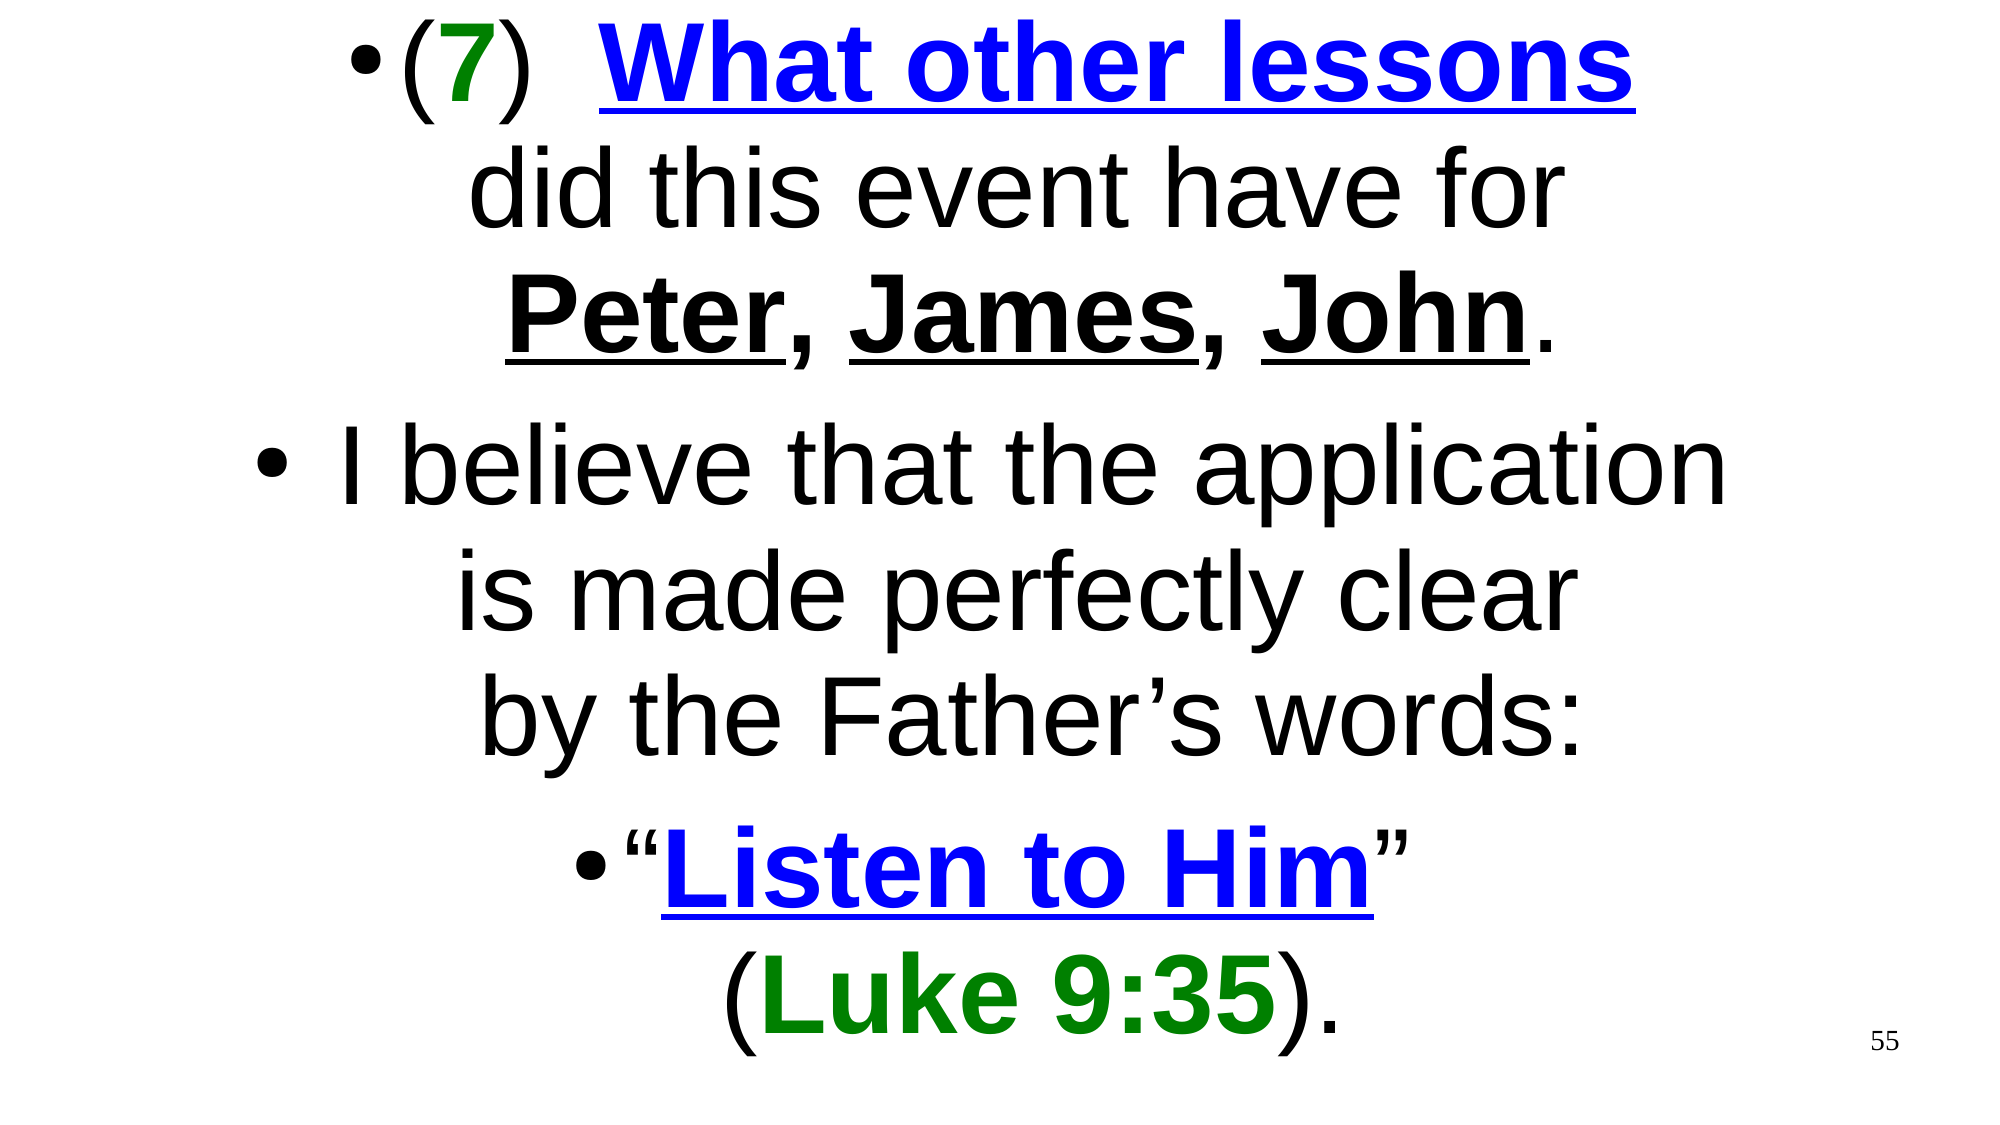

# (7) What other lessons did this event have for Peter, James, John.
 I believe that the application
is made perfectly clear
by the Father’s words:
“Listen to Him” 
(Luke 9:35).
55